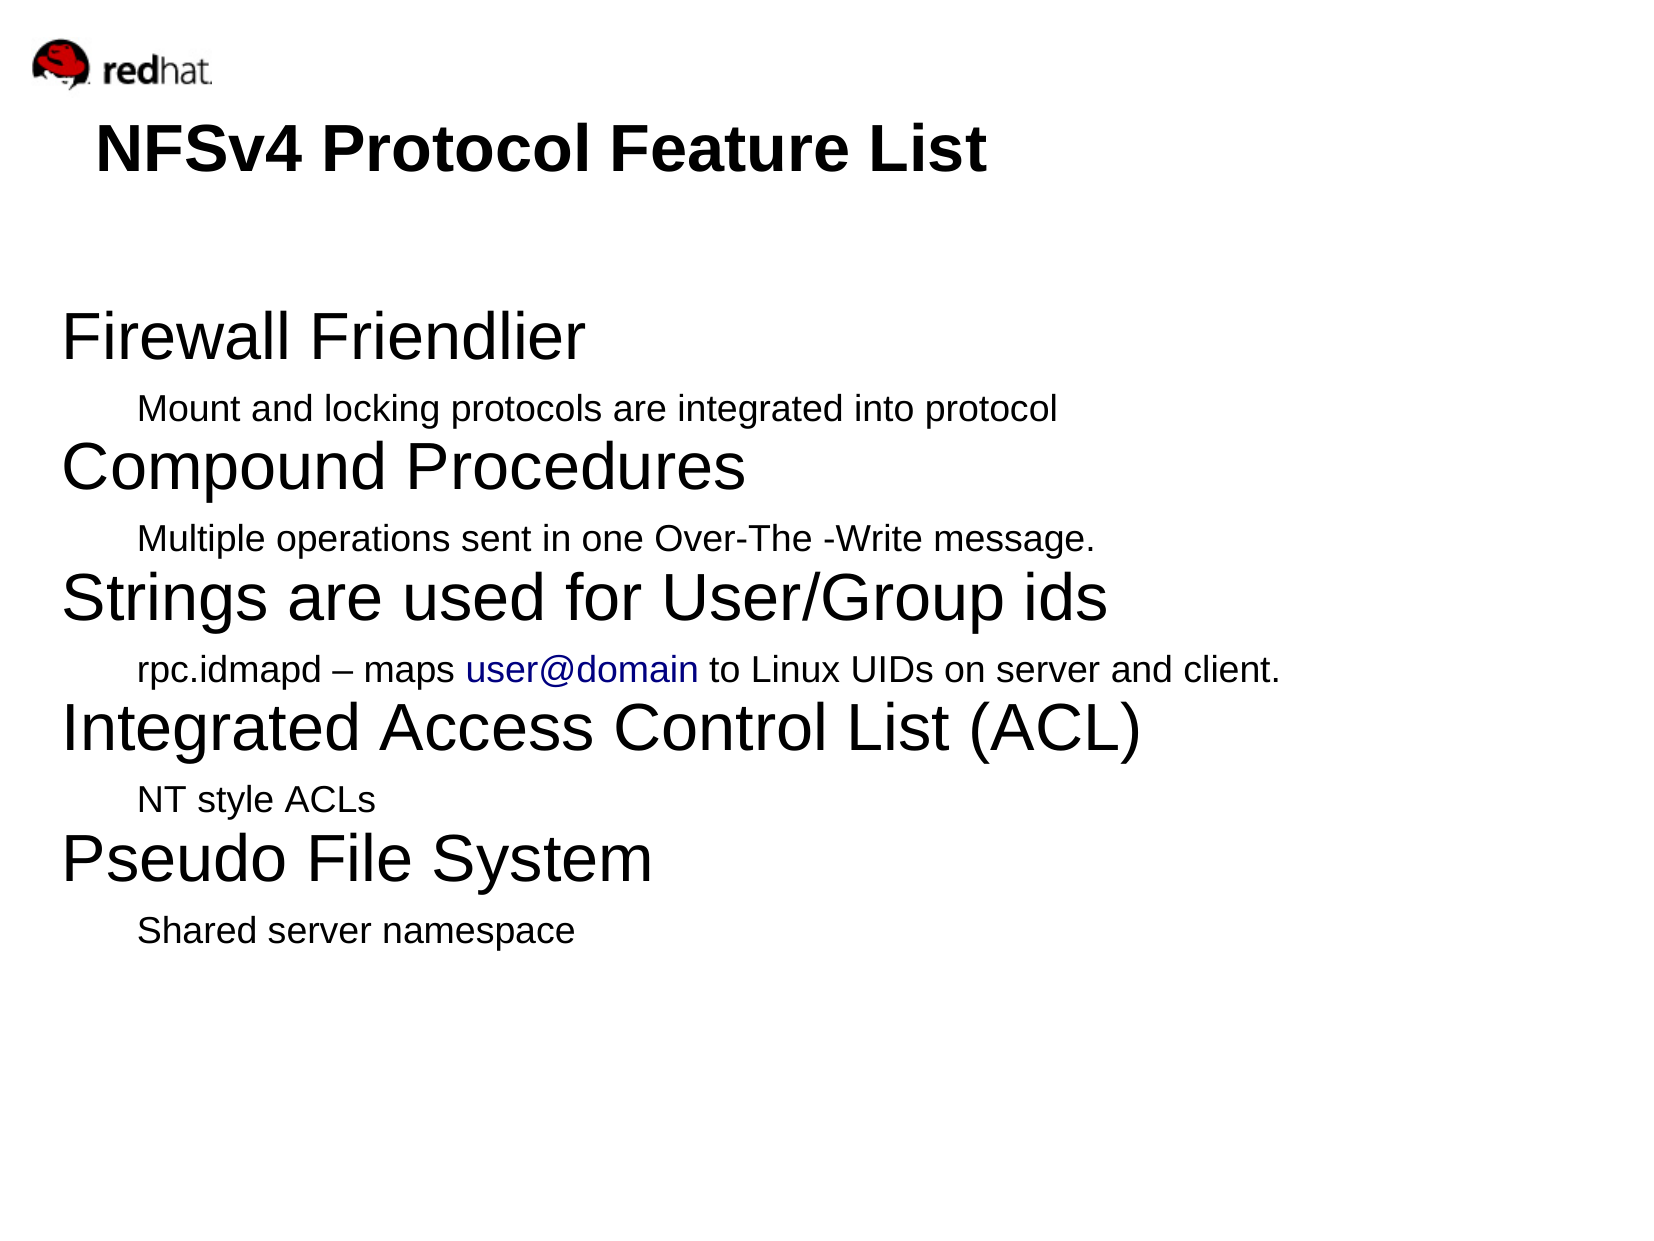

# NFSv4 Protocol Feature List
Firewall Friendlier
Mount and locking protocols are integrated into protocol
Compound Procedures
Multiple operations sent in one Over-The -Write message.
Strings are used for User/Group ids
rpc.idmapd – maps user@domain to Linux UIDs on server and client.
Integrated Access Control List (ACL)
NT style ACLs
Pseudo File System
Shared server namespace